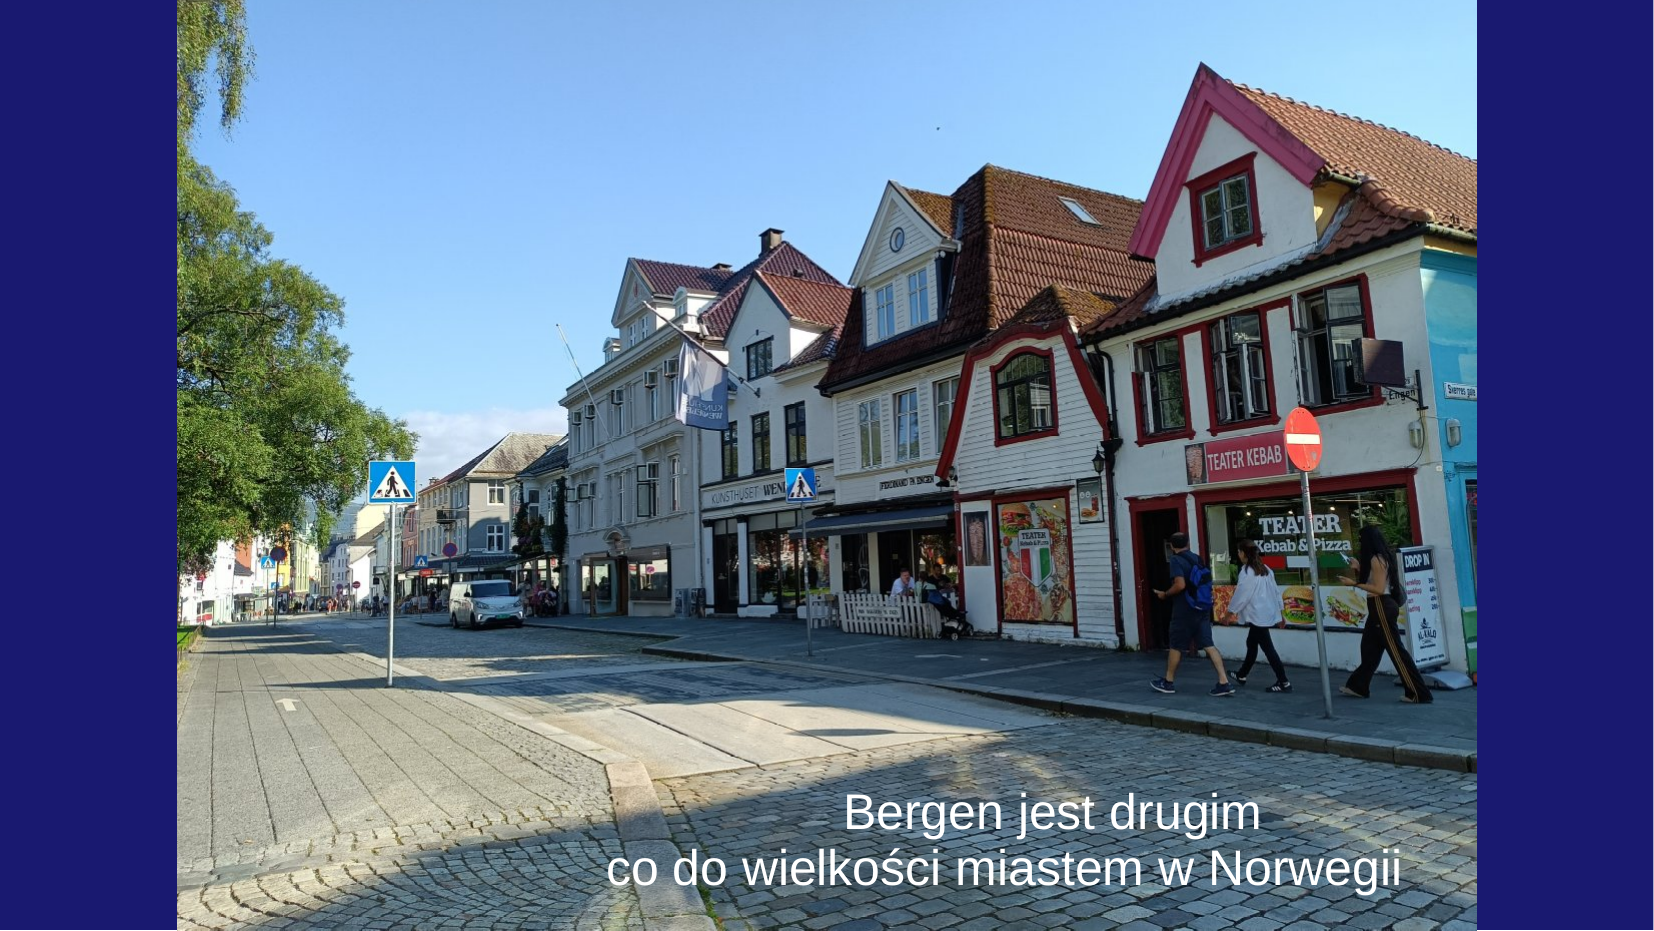

#
Bergen jest drugim
co do wielkości miastem w Norwegii